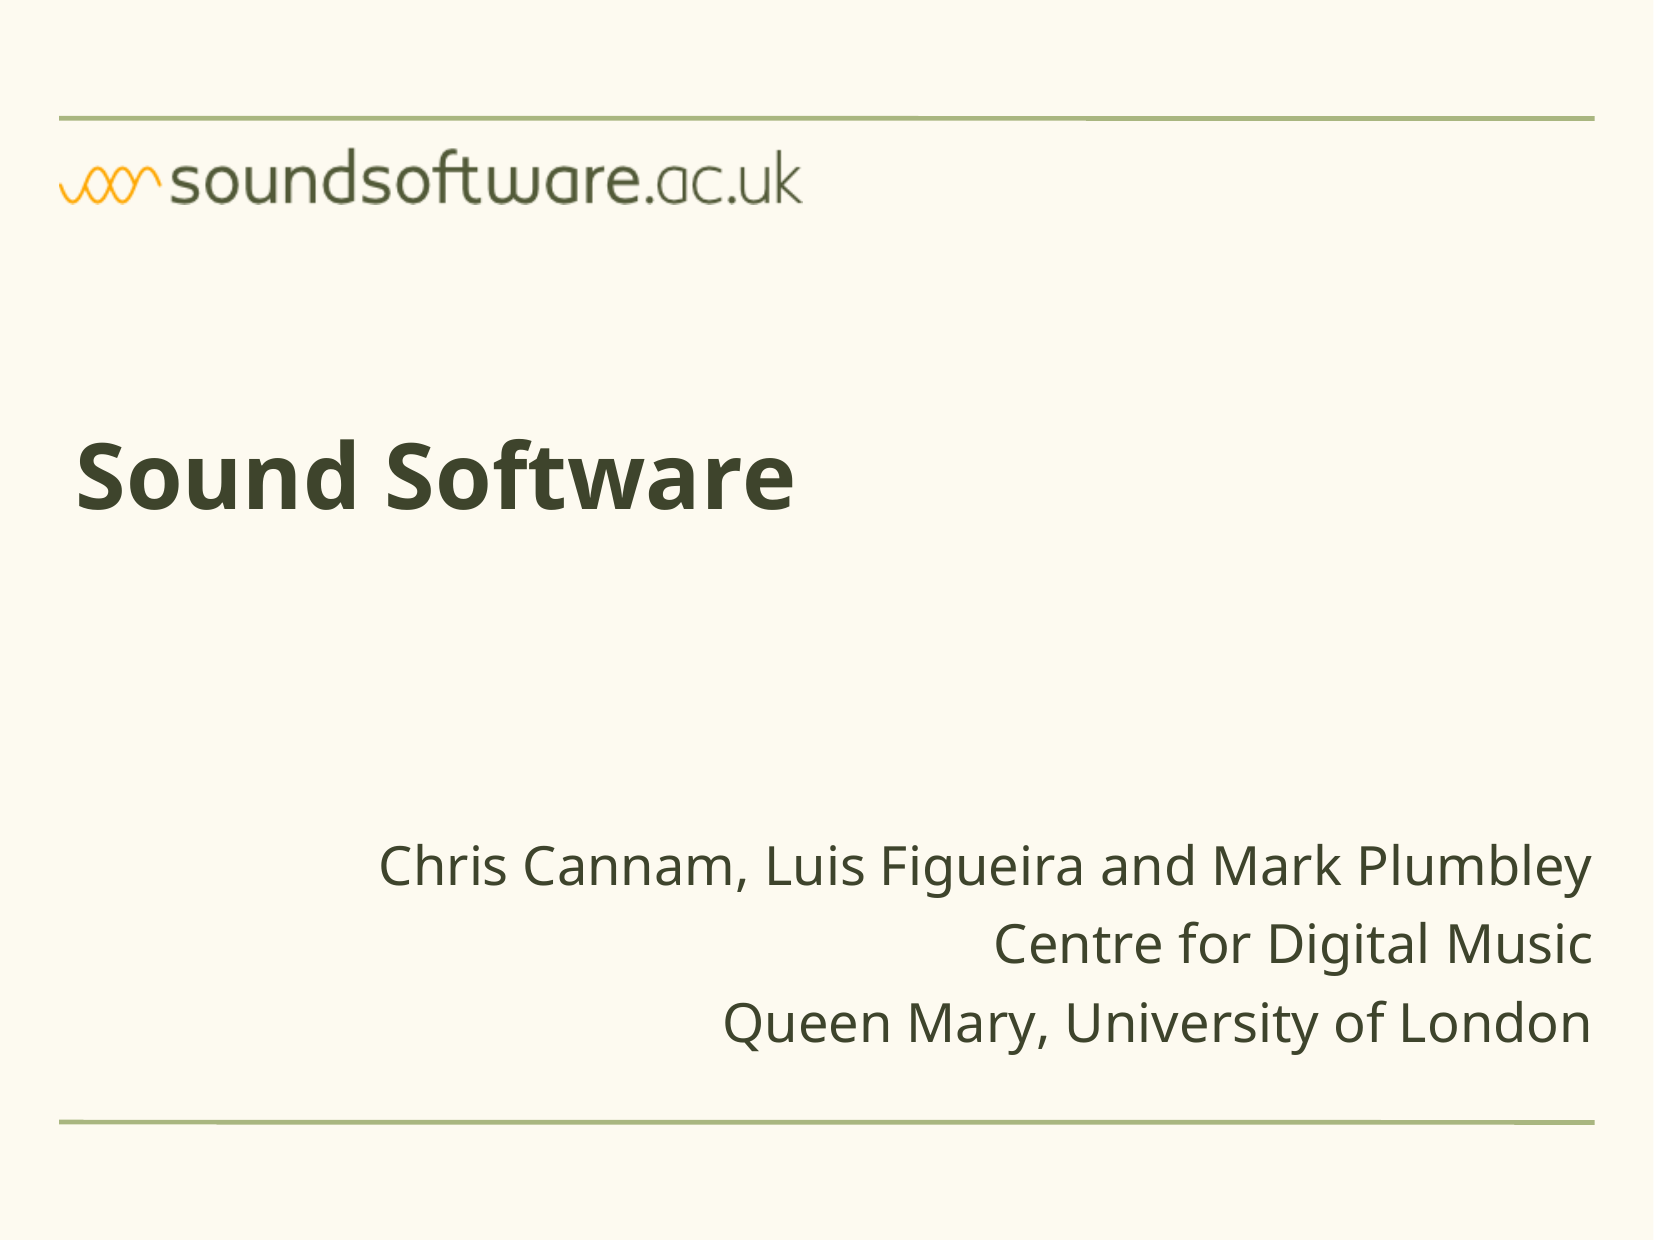

Chris Cannam, Luis Figueira and Mark Plumbley
Centre for Digital Music
Queen Mary, University of London
# Sound Software